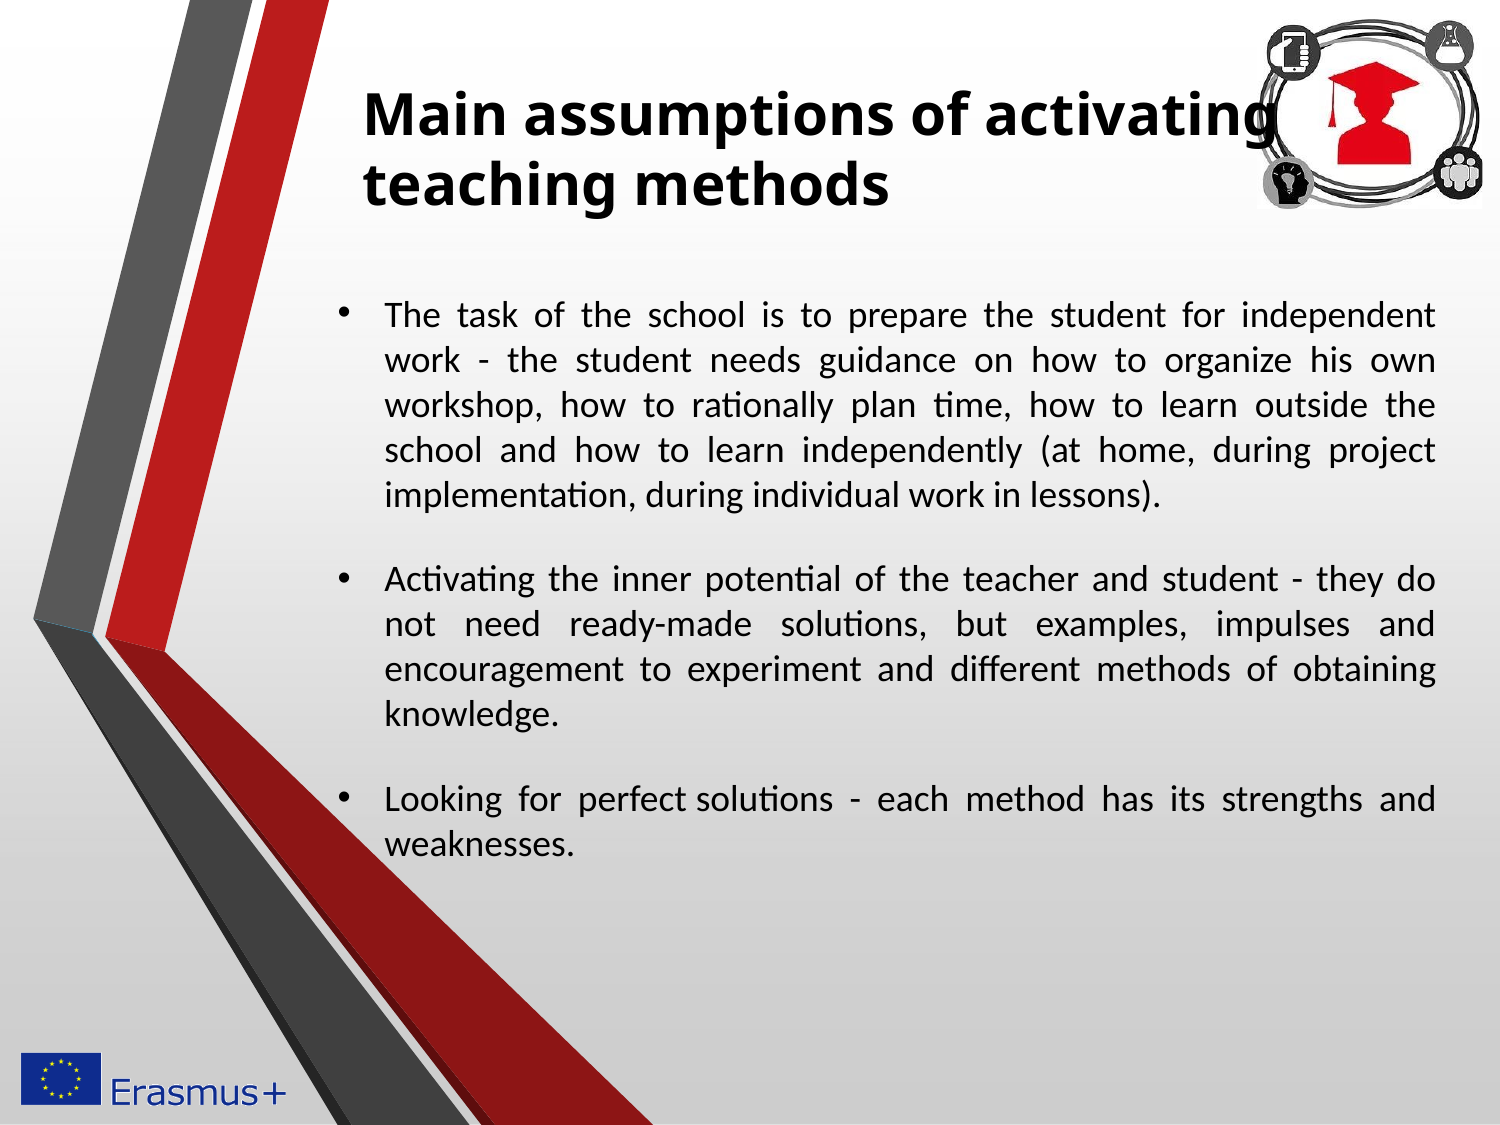

# Main assumptions of activating teaching methods
The task of the school is to prepare the student for independent work - the student needs guidance on how to organize his own workshop, how to rationally plan time, how to learn outside the school and how to learn independently (at home, during project implementation, during individual work in lessons).
Activating the inner potential of the teacher and student - they do not need ready-made solutions, but examples, impulses and encouragement to experiment and different methods of obtaining knowledge.
Looking for perfect solutions - each method has its strengths and weaknesses.